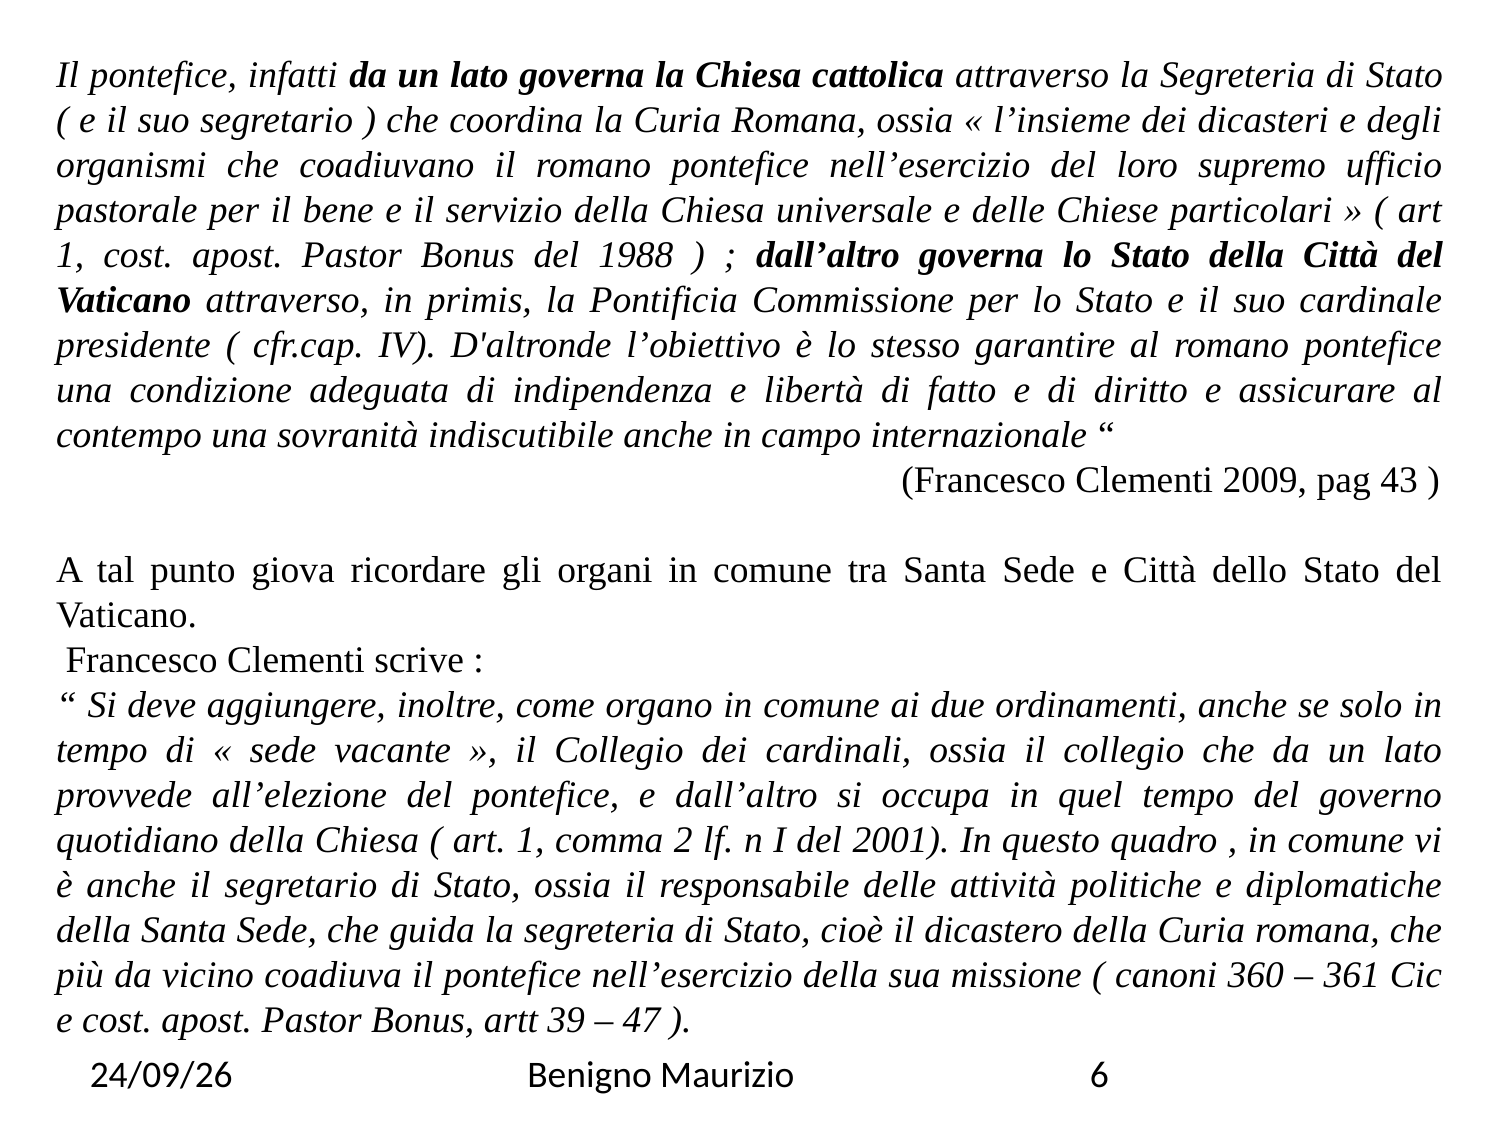

Il pontefice, infatti da un lato governa la Chiesa cattolica attraverso la Segreteria di Stato ( e il suo segretario ) che coordina la Curia Romana, ossia « l’insieme dei dicasteri e degli organismi che coadiuvano il romano pontefice nell’esercizio del loro supremo ufficio pastorale per il bene e il servizio della Chiesa universale e delle Chiese particolari » ( art 1, cost. apost. Pastor Bonus del 1988 ) ; dall’altro governa lo Stato della Città del Vaticano attraverso, in primis, la Pontificia Commissione per lo Stato e il suo cardinale presidente ( cfr.cap. IV). D'altronde l’obiettivo è lo stesso garantire al romano pontefice una condizione adeguata di indipendenza e libertà di fatto e di diritto e assicurare al contempo una sovranità indiscutibile anche in campo internazionale “
 (Francesco Clementi 2009, pag 43 )
A tal punto giova ricordare gli organi in comune tra Santa Sede e Città dello Stato del Vaticano.
 Francesco Clementi scrive :
“ Si deve aggiungere, inoltre, come organo in comune ai due ordinamenti, anche se solo in tempo di « sede vacante », il Collegio dei cardinali, ossia il collegio che da un lato provvede all’elezione del pontefice, e dall’altro si occupa in quel tempo del governo quotidiano della Chiesa ( art. 1, comma 2 lf. n I del 2001). In questo quadro , in comune vi è anche il segretario di Stato, ossia il responsabile delle attività politiche e diplomatiche della Santa Sede, che guida la segreteria di Stato, cioè il dicastero della Curia romana, che più da vicino coadiuva il pontefice nell’esercizio della sua missione ( canoni 360 – 361 Cic e cost. apost. Pastor Bonus, artt 39 – 47 ).
Benigno Maurizio